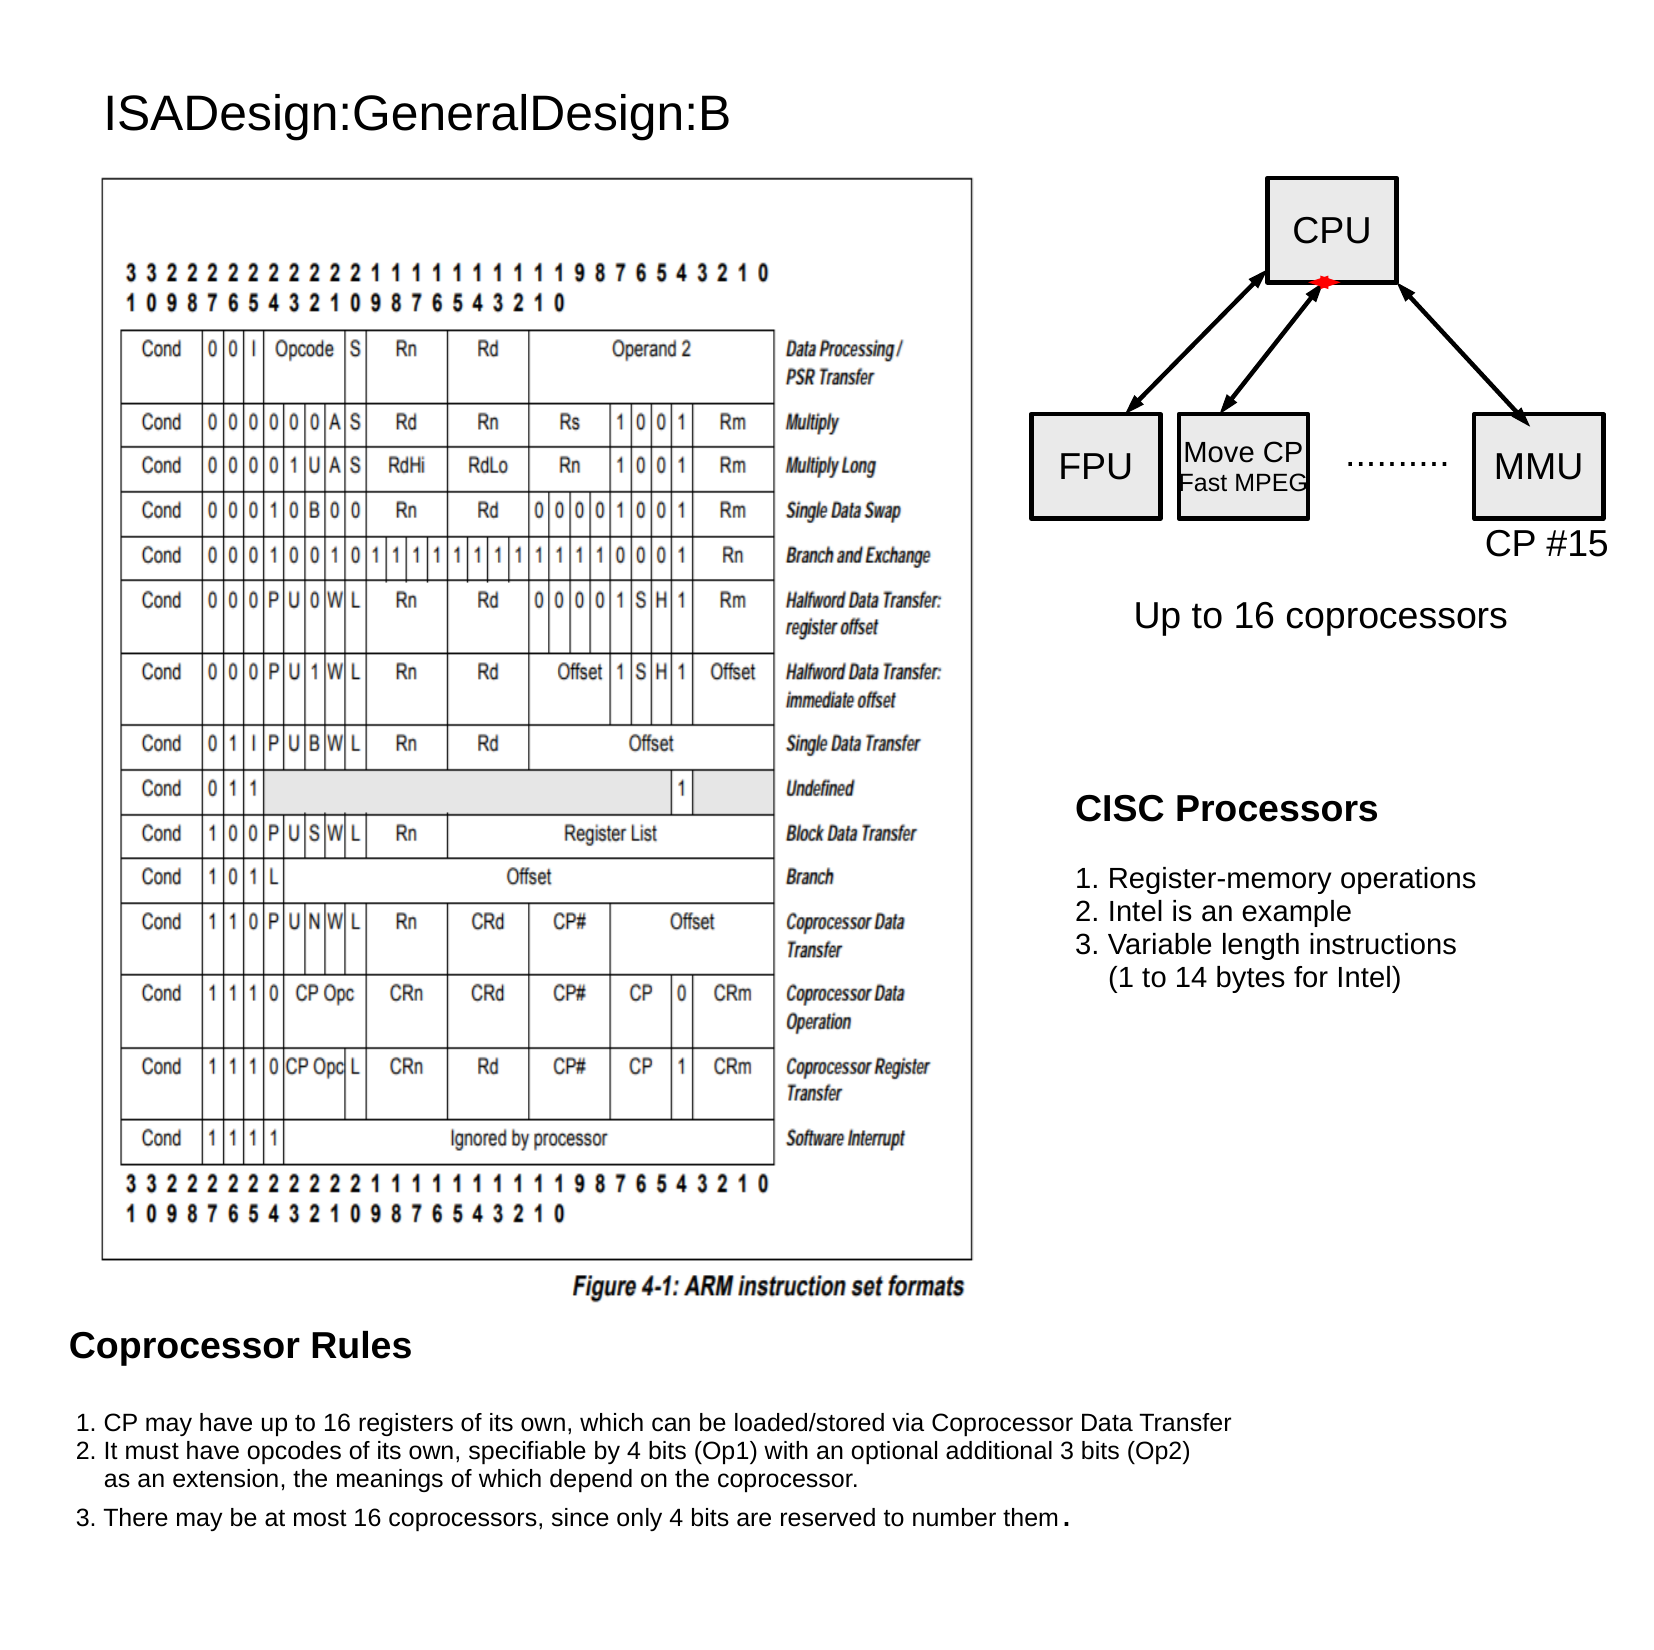

ISADesign:GeneralDesign:B
CPU
FPU
Move CP
Fast MPEG
MMU
..........
CP #15
Up to 16 coprocessors
CISC Processors
1. Register-memory operations
2. Intel is an example
3. Variable length instructions
 (1 to 14 bytes for Intel)
Coprocessor Rules
 1. CP may have up to 16 registers of its own, which can be loaded/stored via Coprocessor Data Transfer
 2. It must have opcodes of its own, specifiable by 4 bits (Op1) with an optional additional 3 bits (Op2)
 as an extension, the meanings of which depend on the coprocessor.
 3. There may be at most 16 coprocessors, since only 4 bits are reserved to number them.